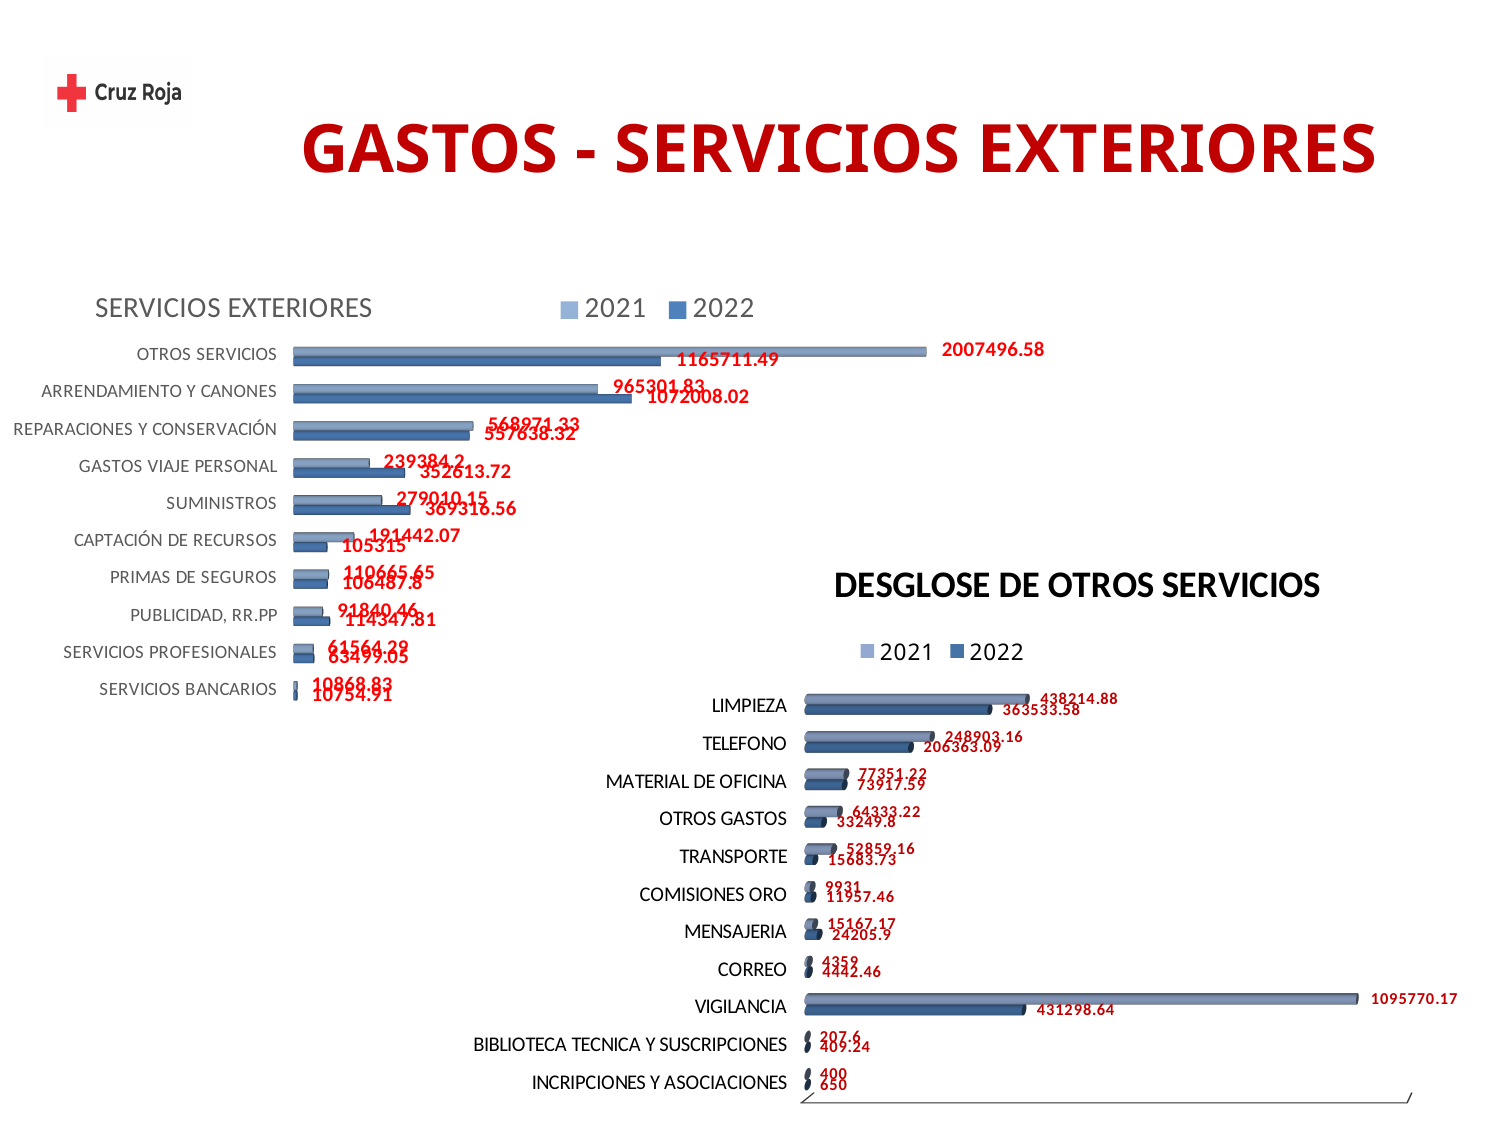

GASTOS - SERVICIOS EXTERIORES
[unsupported chart]
[unsupported chart]